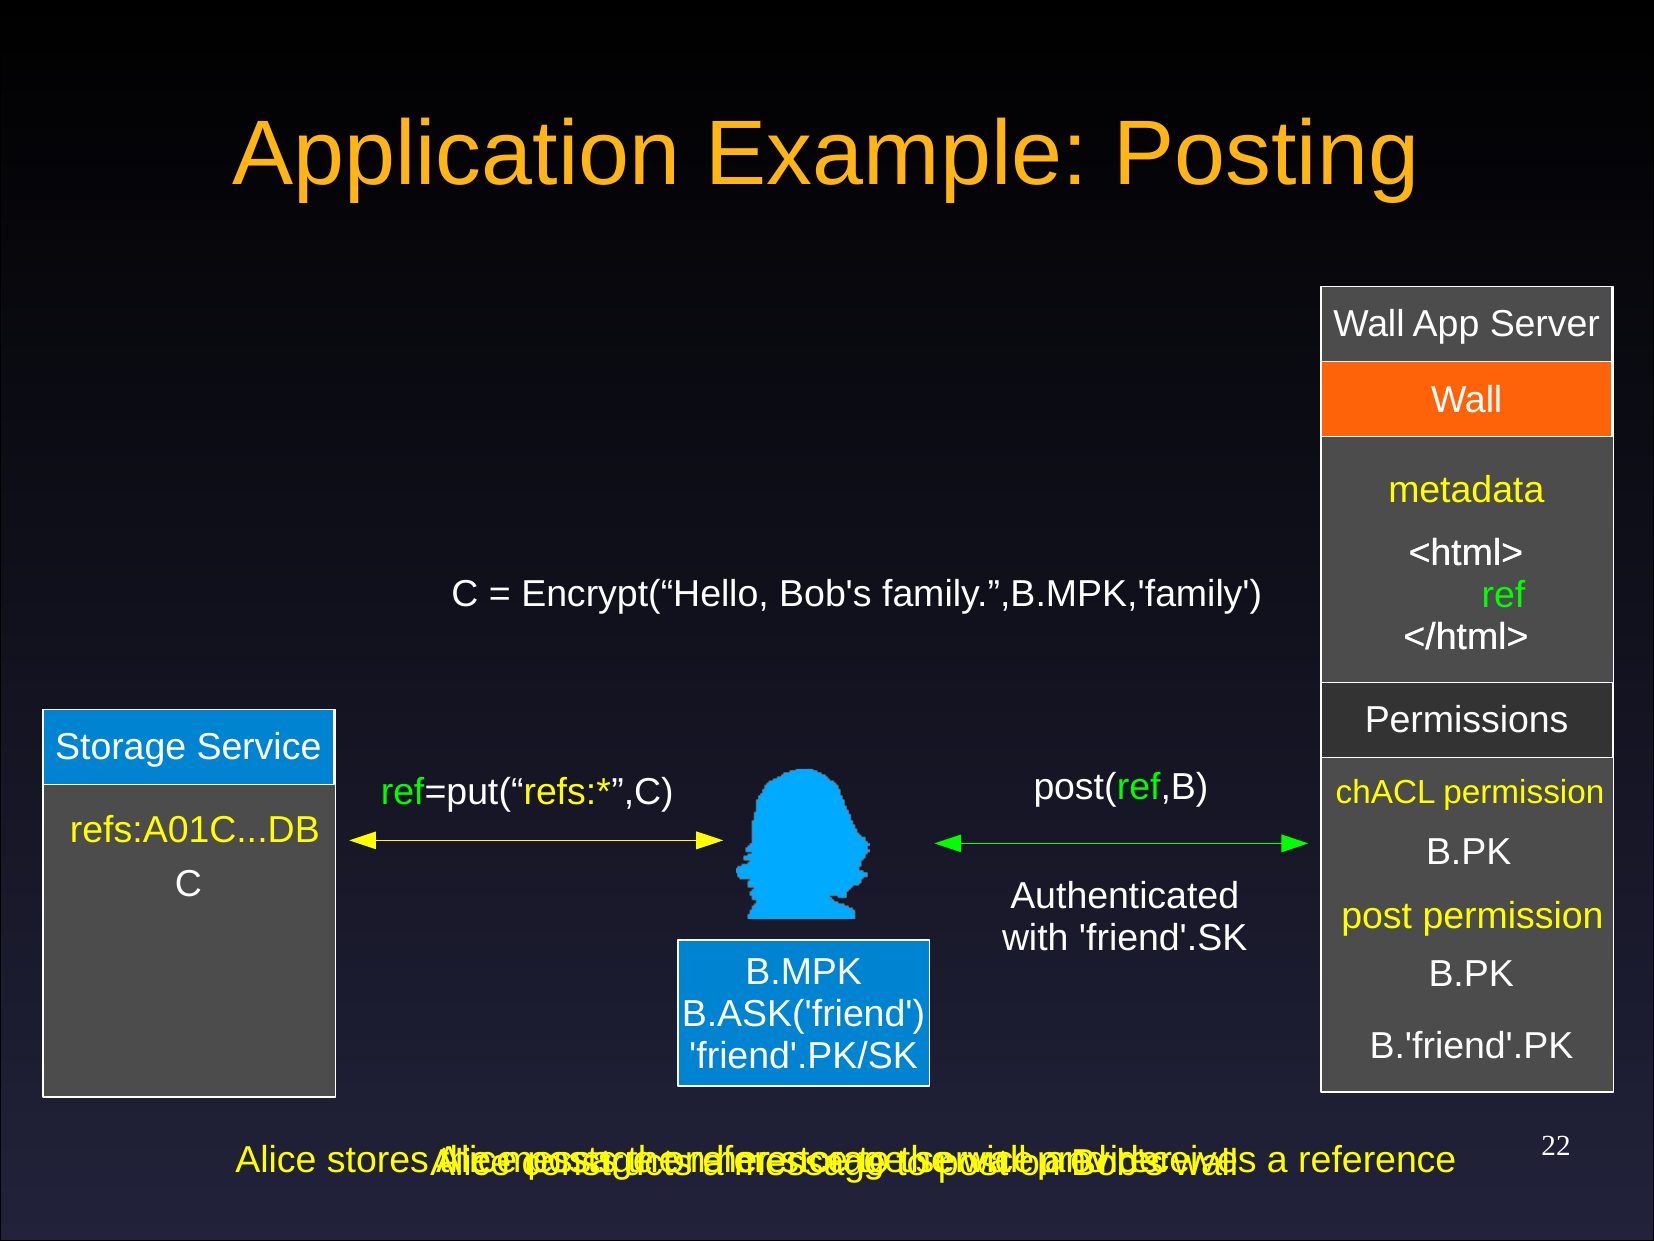

# Application Example: Posting
Wall App Server
Wall
metadata
<html>
</html>
Permissions
chACL permission
B.PK
post permission
B.PK
<html>
	ref
</html>
post(ref,B)
Authenticated with 'friend'.SK
C = Encrypt(“Hello, Bob's family.”,B.MPK,'family')
Storage Service
ref=put(“refs:*”,C)
refs:A01C...DB
C
B.MPK
B.ASK('friend')
'friend'.PK/SK
B.'friend'.PK
22
Alice stores the message on her storage service and receives a reference
Alice posts the reference to the wall provider
Alice constructs a message to post on Bob's wall